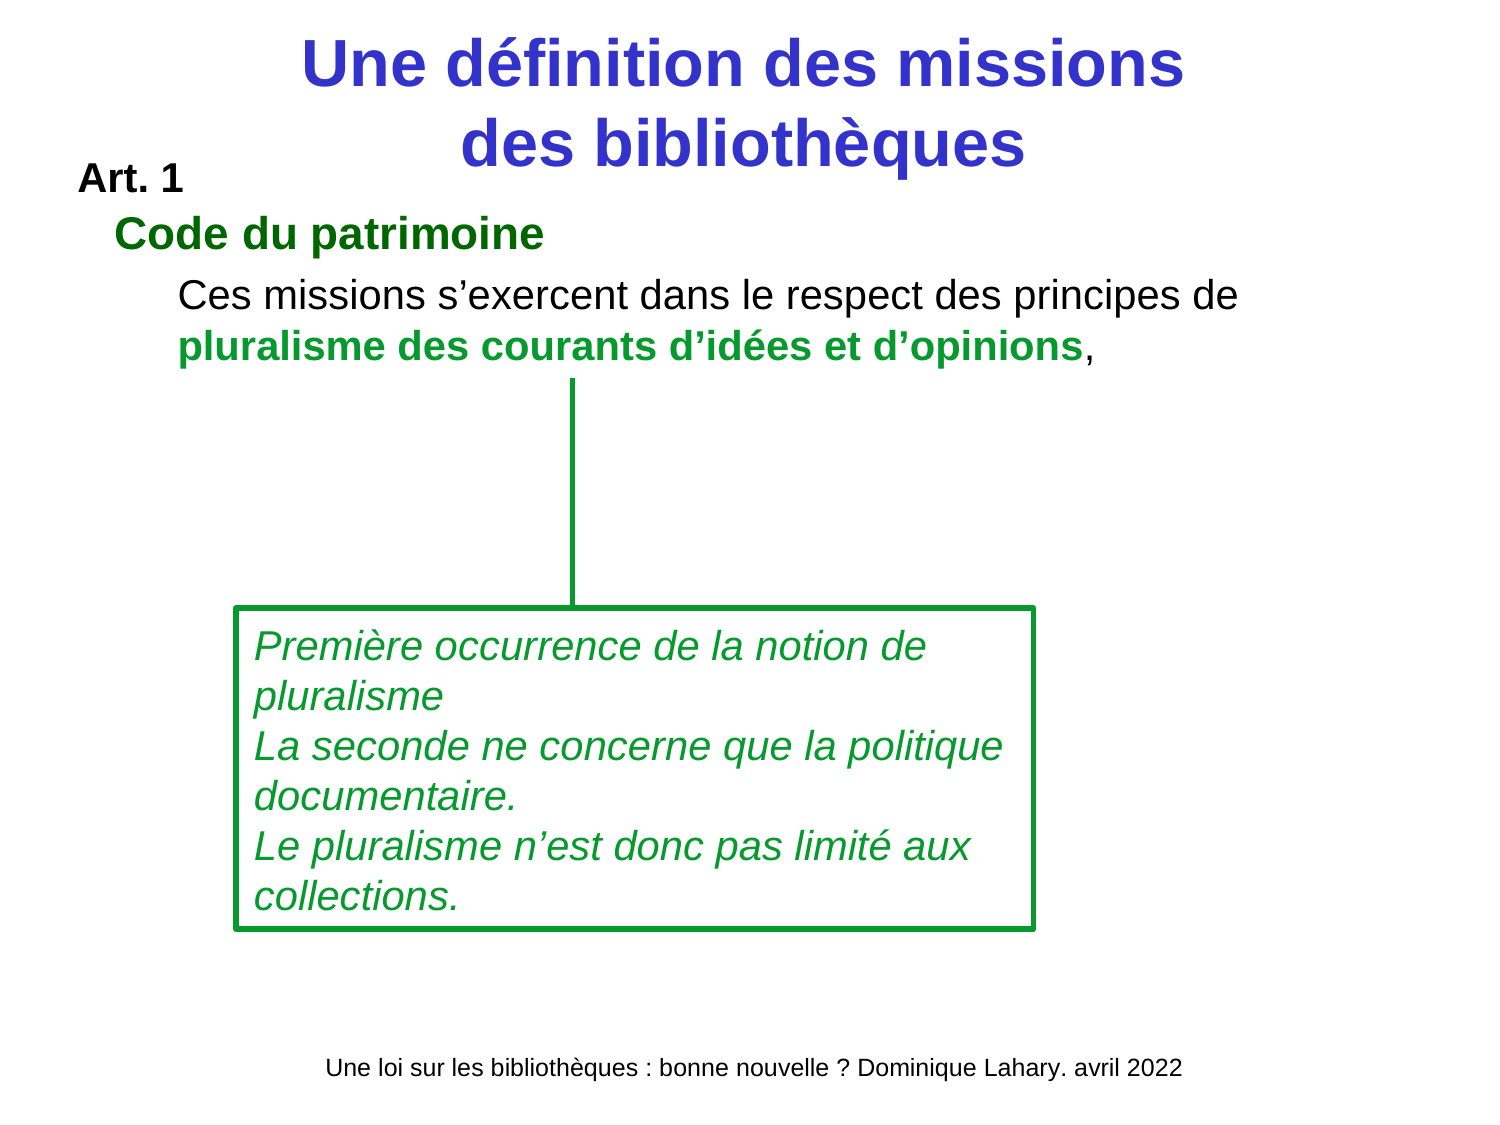

Une définition des missions
des bibliothèques
Art. 1
Code du patrimoine
	Ces missions s’exercent dans le respect des principes de pluralisme des courants d’idées et d’opinions,
Première occurrence de la notion de pluralisme
La seconde ne concerne que la politique documentaire.
Le pluralisme n’est donc pas limité aux collections.
Une loi sur les bibliothèques : bonne nouvelle ? Dominique Lahary. avril 2022